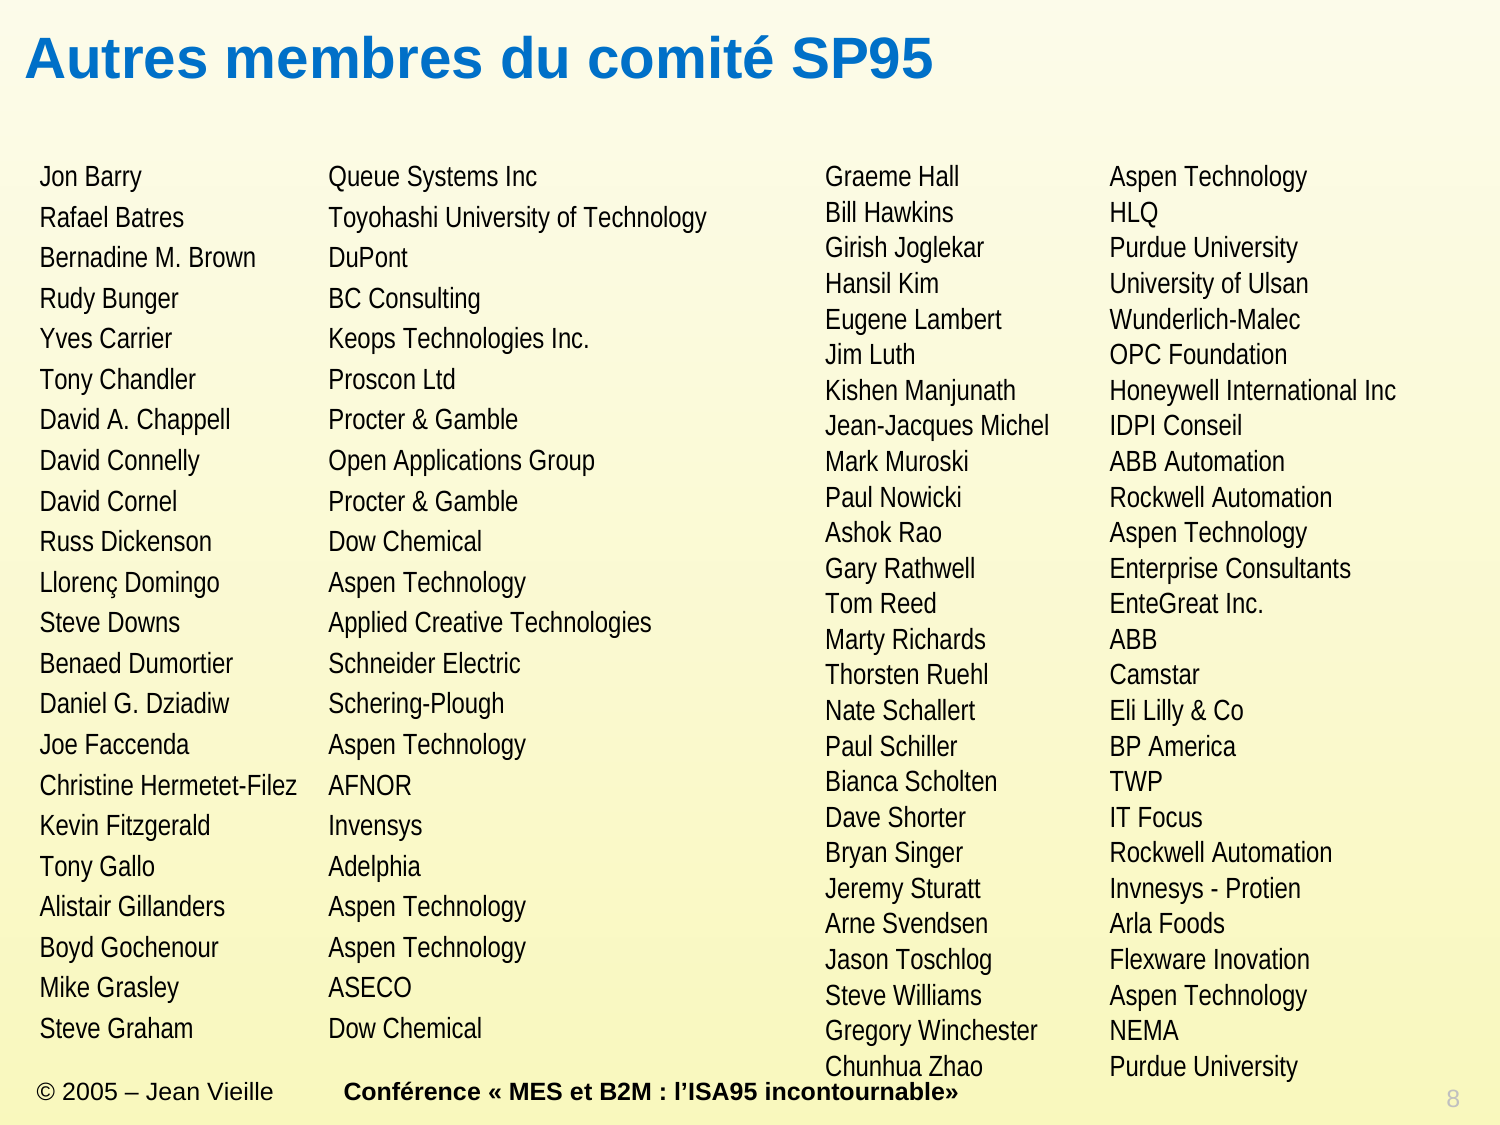

# Autres membres du comité SP95
Jon Barry
Queue Systems Inc
Rafael Batres
Toyohashi University of Technology
Bernadine M. Brown
DuPont
Rudy Bunger
BC Consulting
Yves Carrier
Keops Technologies Inc.
Tony Chandler
Proscon Ltd
David A. Chappell
Procter & Gamble
David Connelly
Open Applications Group
David Cornel
Procter & Gamble
Russ Dickenson
Dow Chemical
Llorenç Domingo
Aspen Technology
Steve Downs
Applied Creative Technologies
Benaed Dumortier
Schneider Electric
Daniel G. Dziadiw
Schering-Plough
Joe Faccenda
Aspen Technology
Christine Hermetet-Filez
AFNOR
Kevin Fitzgerald
Invensys
Tony Gallo
Adelphia
Alistair Gillanders
Aspen Technology
Boyd Gochenour
Aspen Technology
Mike Grasley
ASECO
Steve Graham
Dow Chemical
Graeme Hall
Aspen Technology
Bill Hawkins
HLQ
Girish Joglekar
Purdue University
Hansil Kim
University of Ulsan
Eugene Lambert
Wunderlich-Malec
Jim Luth
OPC Foundation
Kishen Manjunath
Honeywell International Inc
Jean-Jacques Michel
IDPI Conseil
Mark Muroski
ABB Automation
Paul Nowicki
Rockwell Automation
Ashok Rao
Aspen Technology
Gary Rathwell
Enterprise Consultants
Tom Reed
EnteGreat Inc.
Marty Richards
ABB
Thorsten Ruehl
Camstar
Nate Schallert
Eli Lilly & Co
Paul Schiller
BP America
Bianca Scholten
TWP
Dave Shorter
IT Focus
Bryan Singer
Rockwell Automation
Jeremy Sturatt
Invnesys - Protien
Arne Svendsen
Arla Foods
Jason Toschlog
Flexware Inovation
Steve Williams
Aspen Technology
Gregory Winchester
NEMA
Chunhua Zhao
Purdue University